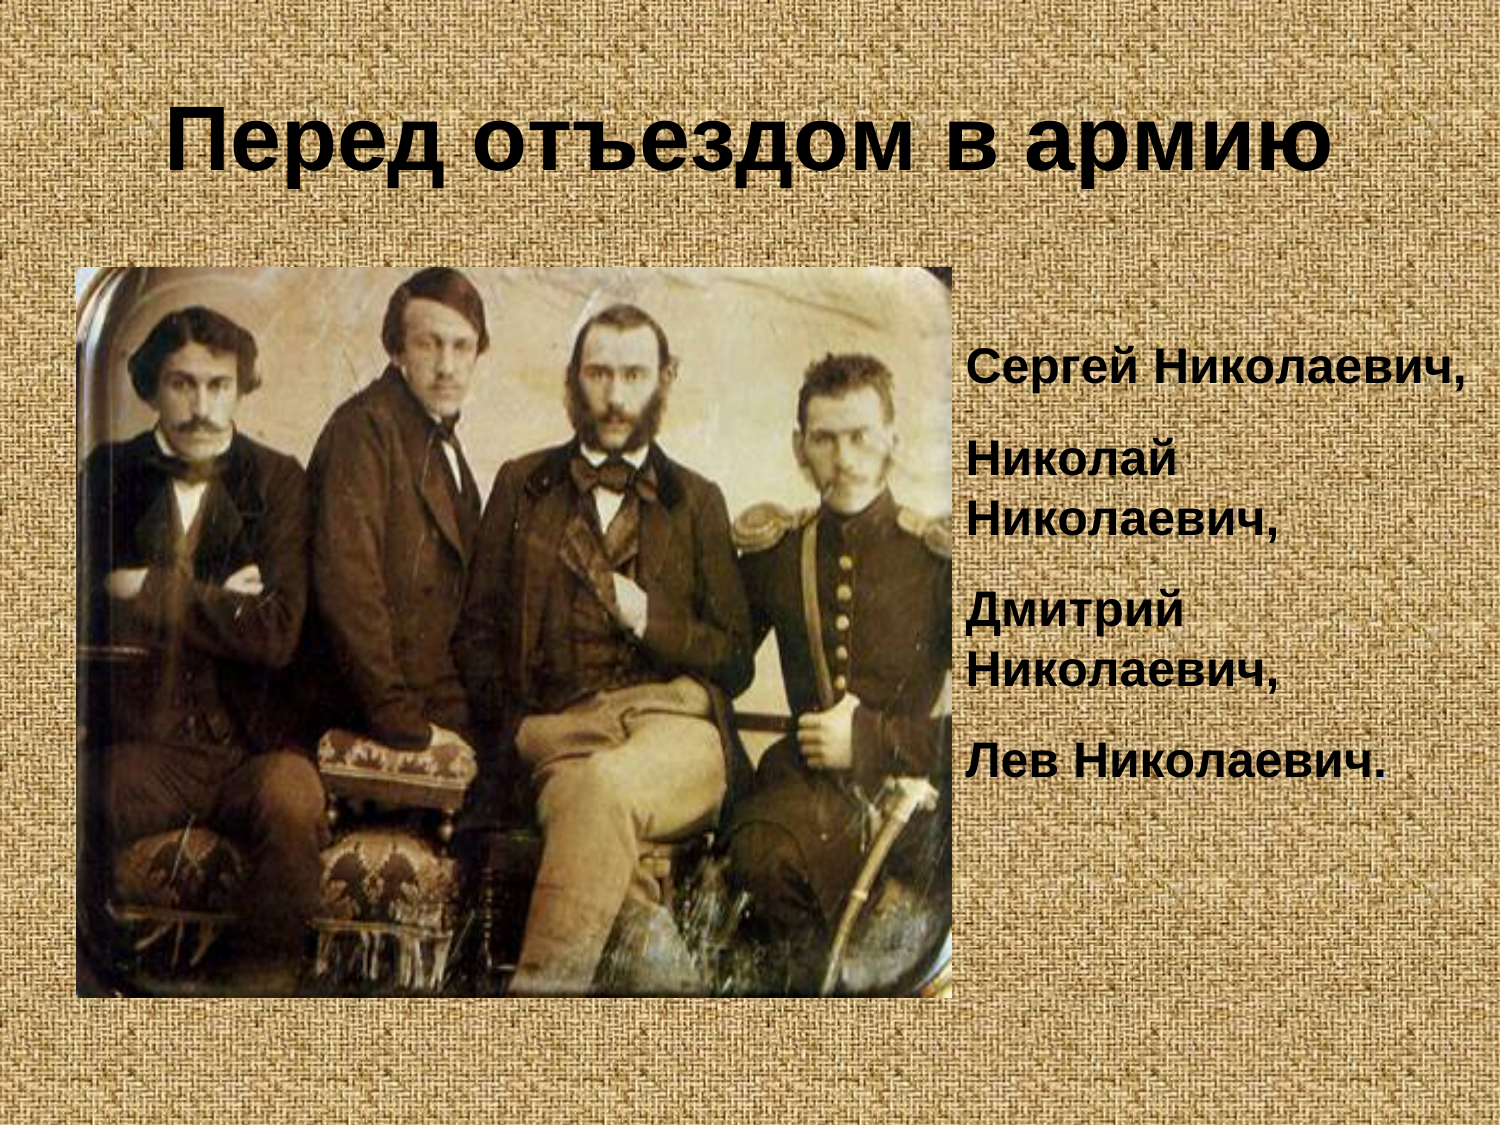

# Перед отъездом в армию
Сергей Николаевич,
Николай Николаевич,
Дмитрий Николаевич,
Лев Николаевич.